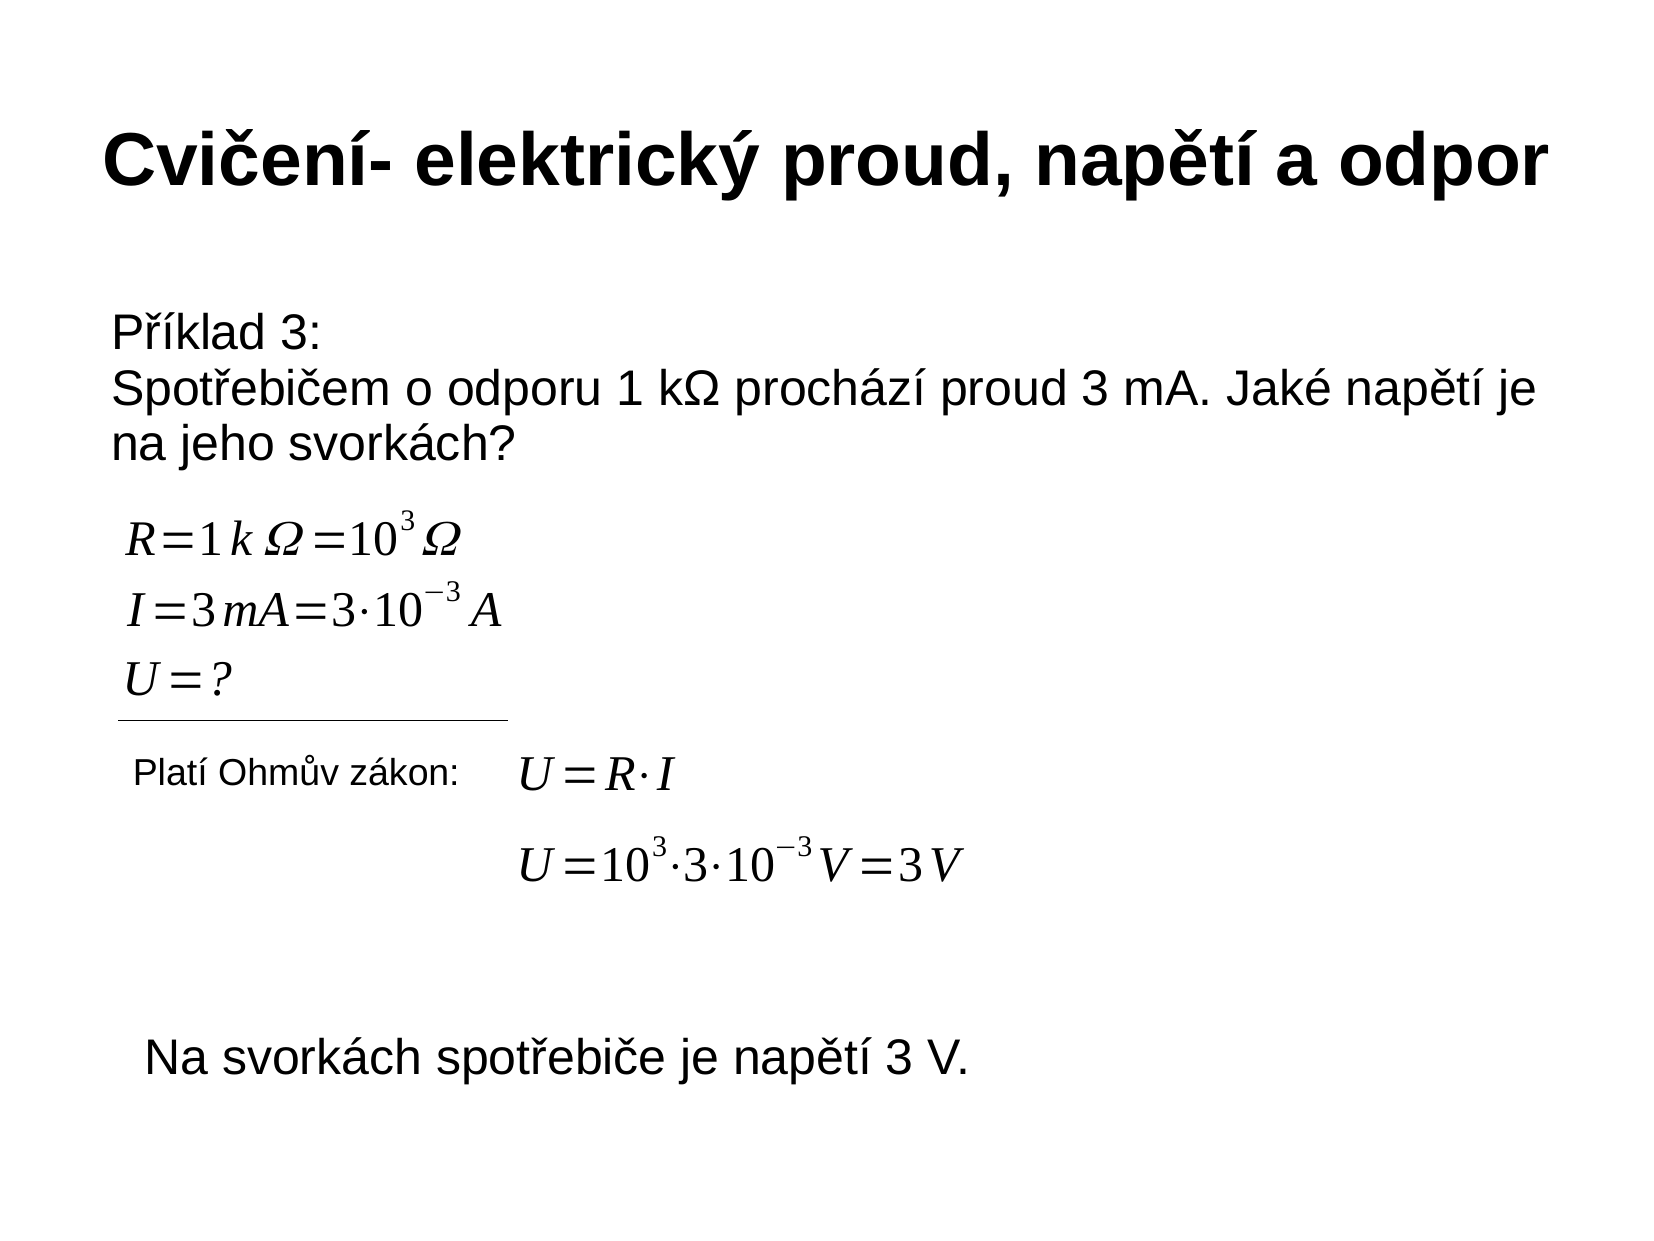

# Cvičení- elektrický proud, napětí a odpor
Příklad 3:
Spotřebičem o odporu 1 kΩ prochází proud 3 mA. Jaké napětí je
na jeho svorkách?
Platí Ohmův zákon:
Na svorkách spotřebiče je napětí 3 V.